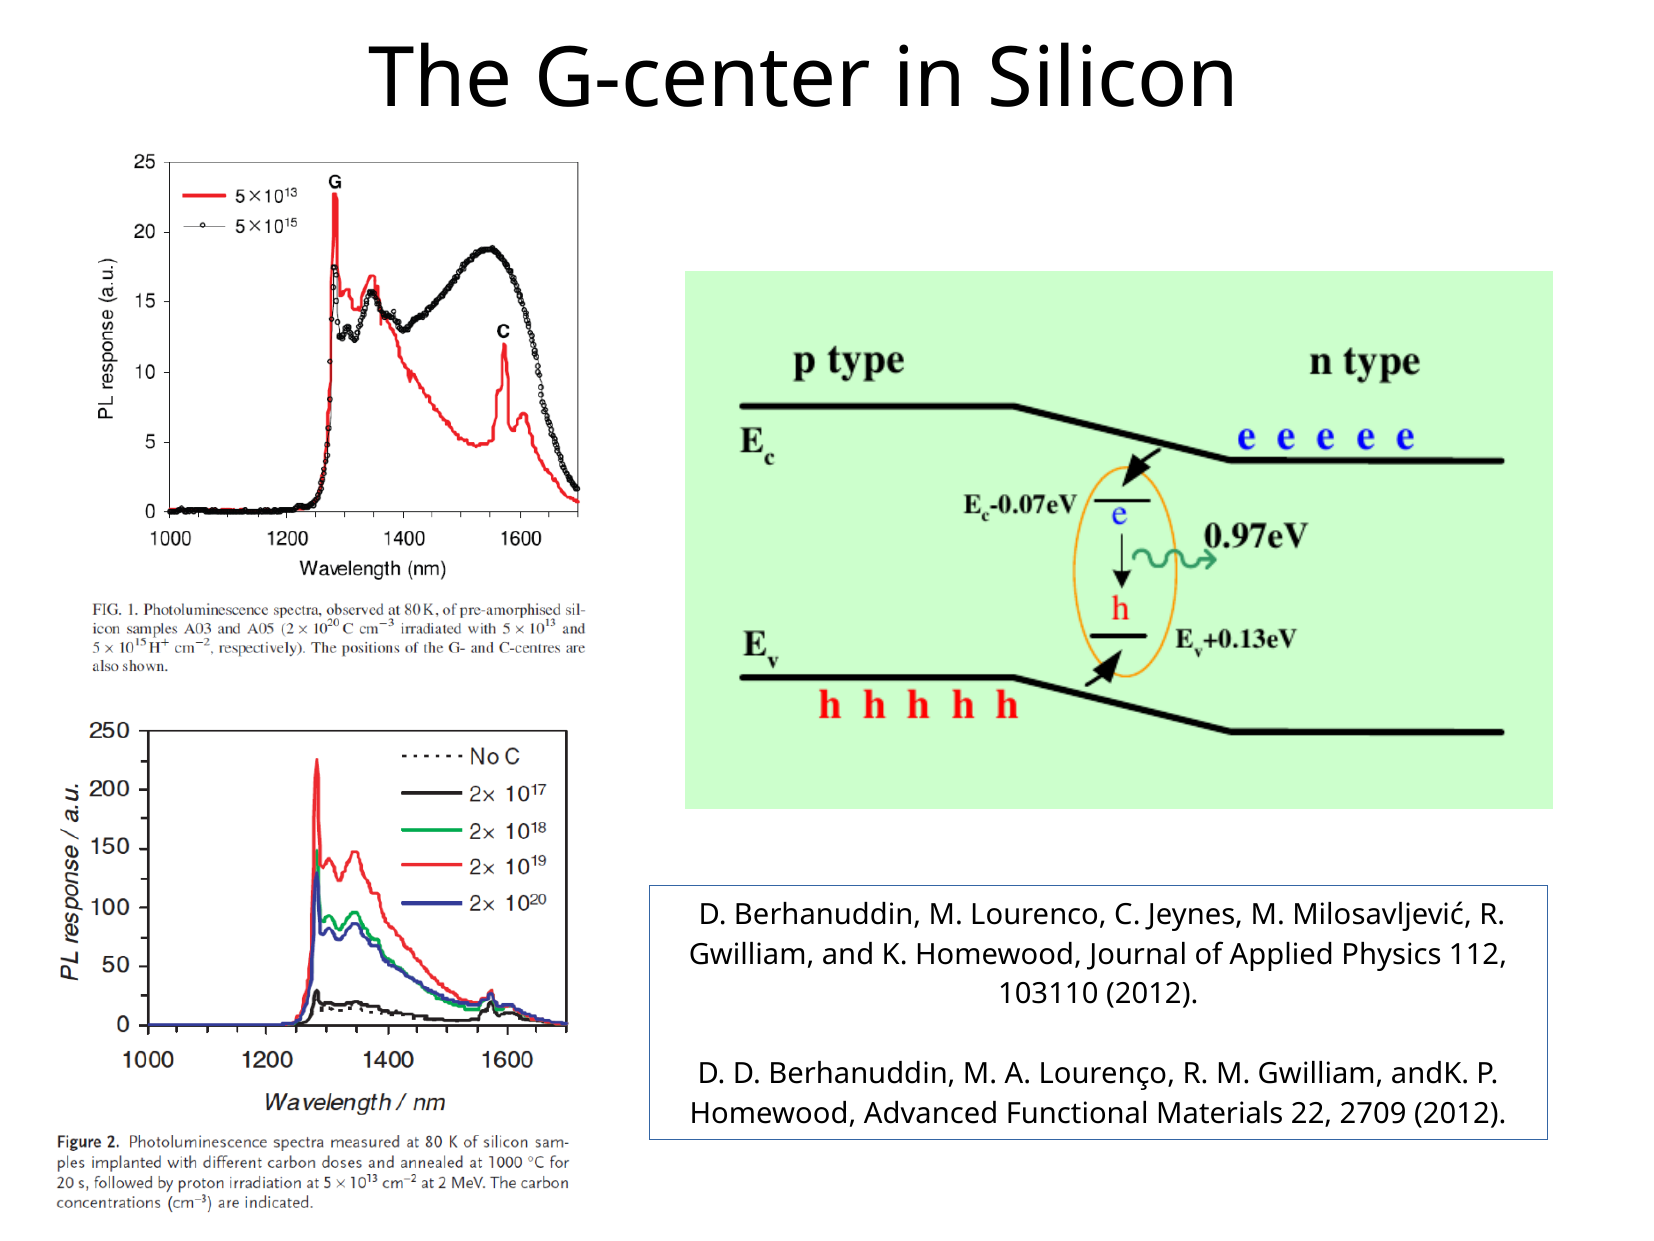

# The G-center in Silicon
 D. Berhanuddin, M. Lourenco, C. Jeynes, M. Milosavljević, R. Gwilliam, and K. Homewood, Journal of Applied Physics 112, 103110 (2012).
D. D. Berhanuddin, M. A. Lourenço, R. M. Gwilliam, andK. P. Homewood, Advanced Functional Materials 22, 2709 (2012).